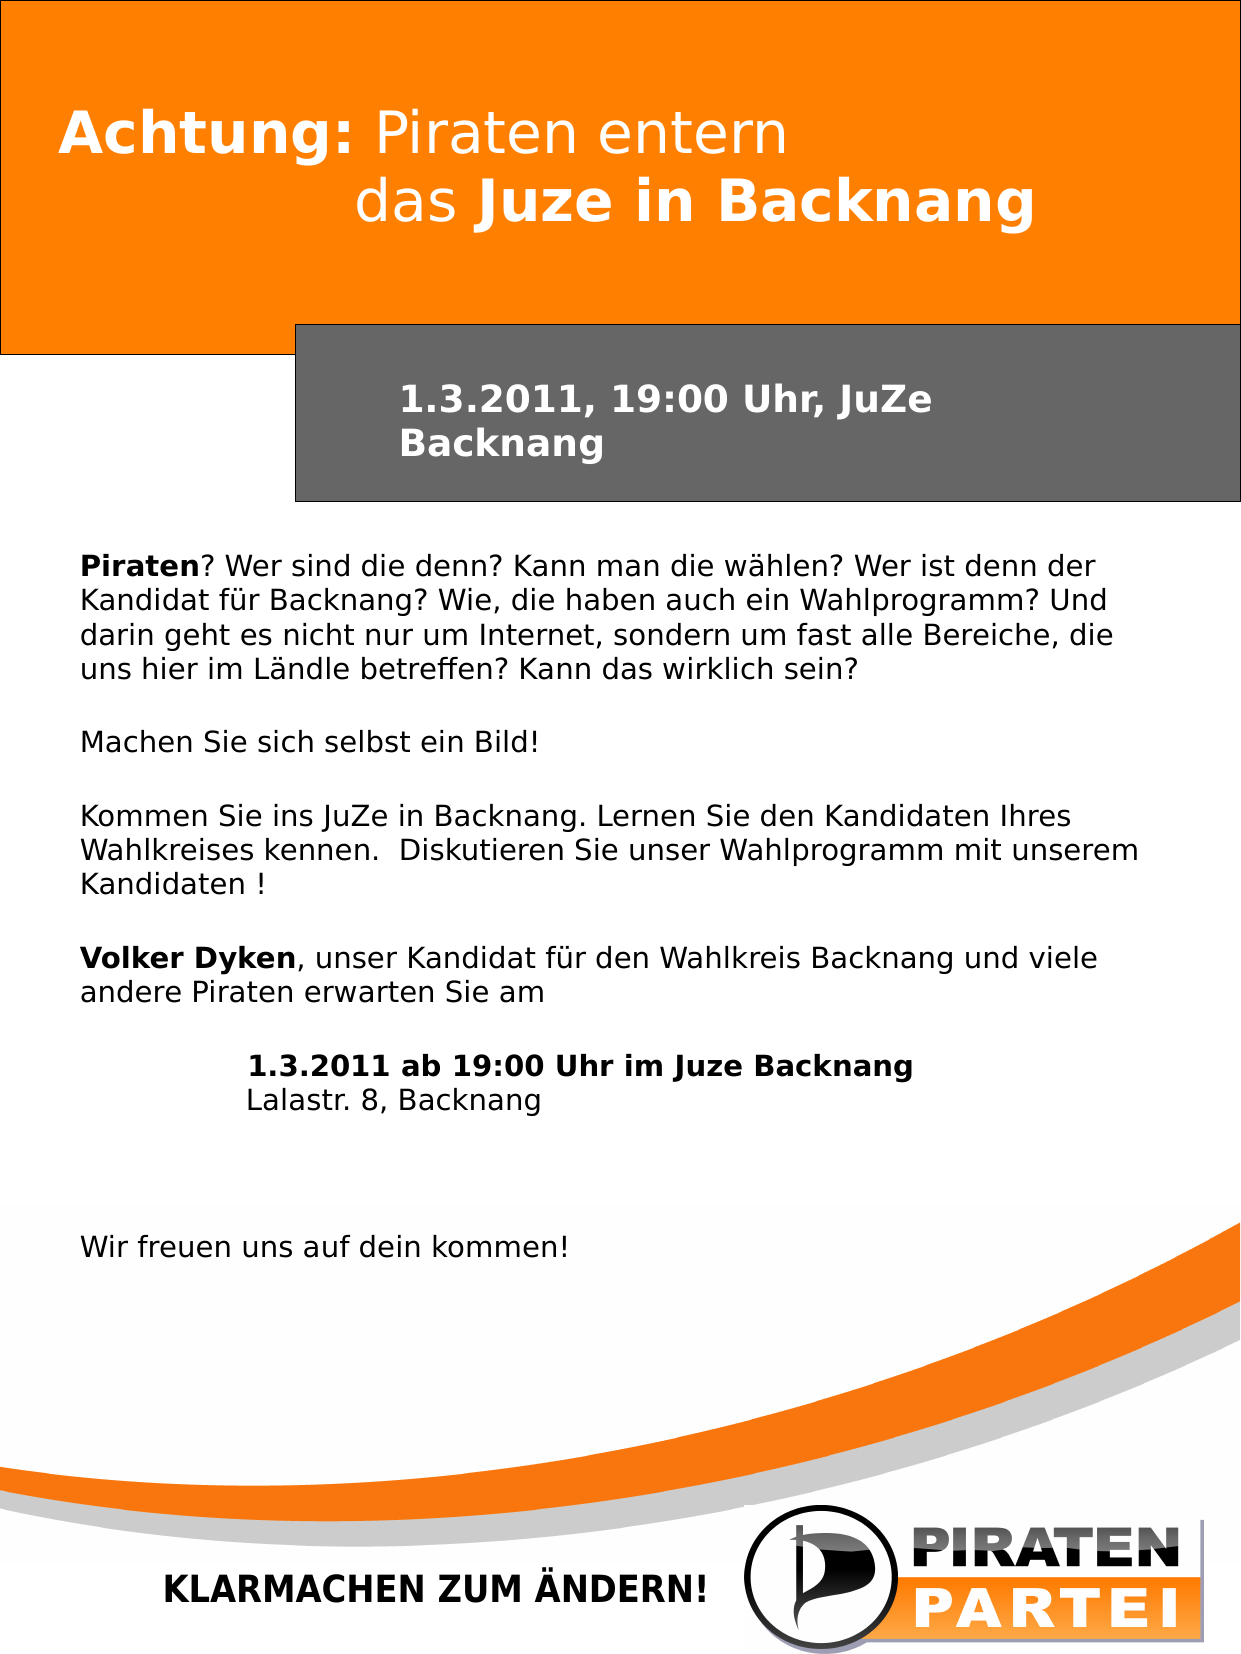

# Achtung: Piraten entern das Juze in Backnang
1.3.2011, 19:00 Uhr, JuZe Backnang
Piraten? Wer sind die denn? Kann man die wählen? Wer ist denn der Kandidat für Backnang? Wie, die haben auch ein Wahlprogramm? Und darin geht es nicht nur um Internet, sondern um fast alle Bereiche, die uns hier im Ländle betreffen? Kann das wirklich sein?
Machen Sie sich selbst ein Bild!
Kommen Sie ins JuZe in Backnang. Lernen Sie den Kandidaten Ihres Wahlkreises kennen. Diskutieren Sie unser Wahlprogramm mit unserem Kandidaten !
Volker Dyken, unser Kandidat für den Wahlkreis Backnang und viele andere Piraten erwarten Sie am
 1.3.2011 ab 19:00 Uhr im Juze Backnang
 Lalastr. 8, Backnang
Wir freuen uns auf dein kommen!